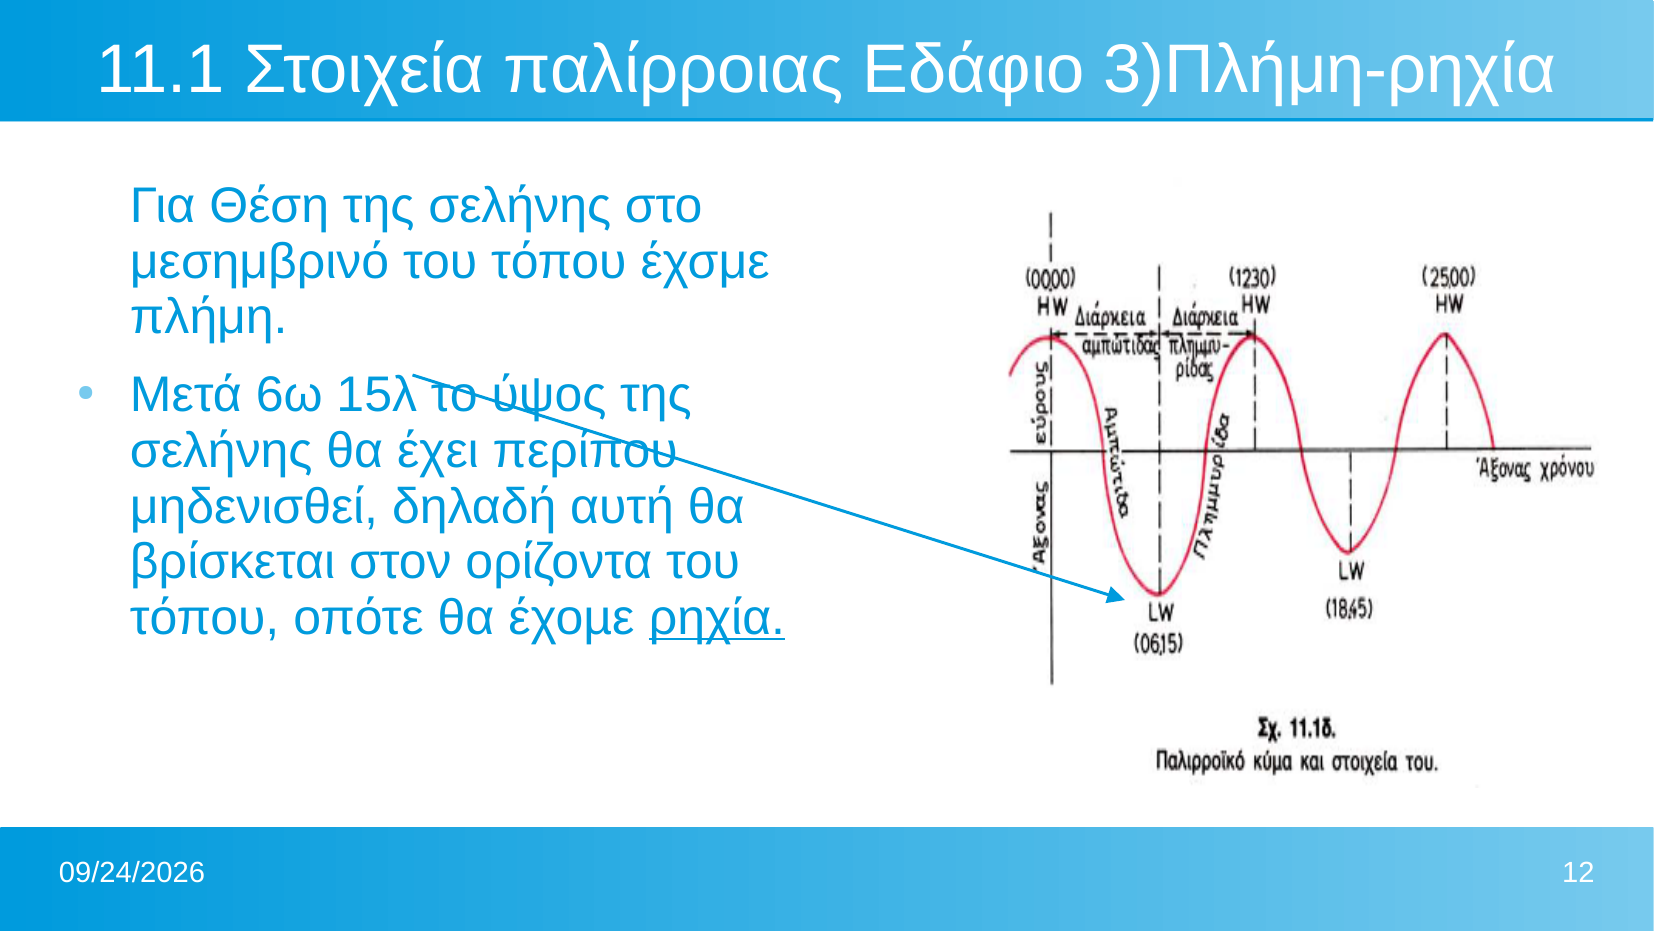

# 11.1 Στοιχεία παλίρροιας Εδάφιο 3)Πλήμη-ρηχία
Για Θέση της σελήνης στο μεσημβρινό του τόπου έχσμε πλήμη.
Μετά 6ω 15λ το ύψος της σελήνης θα έχει περίπου μηδενισθεί, δηλαδή αυτή θα βρίσκεται στον ορίζοντα του τόπου, οπότε θα έχοµε ρηχία.
12